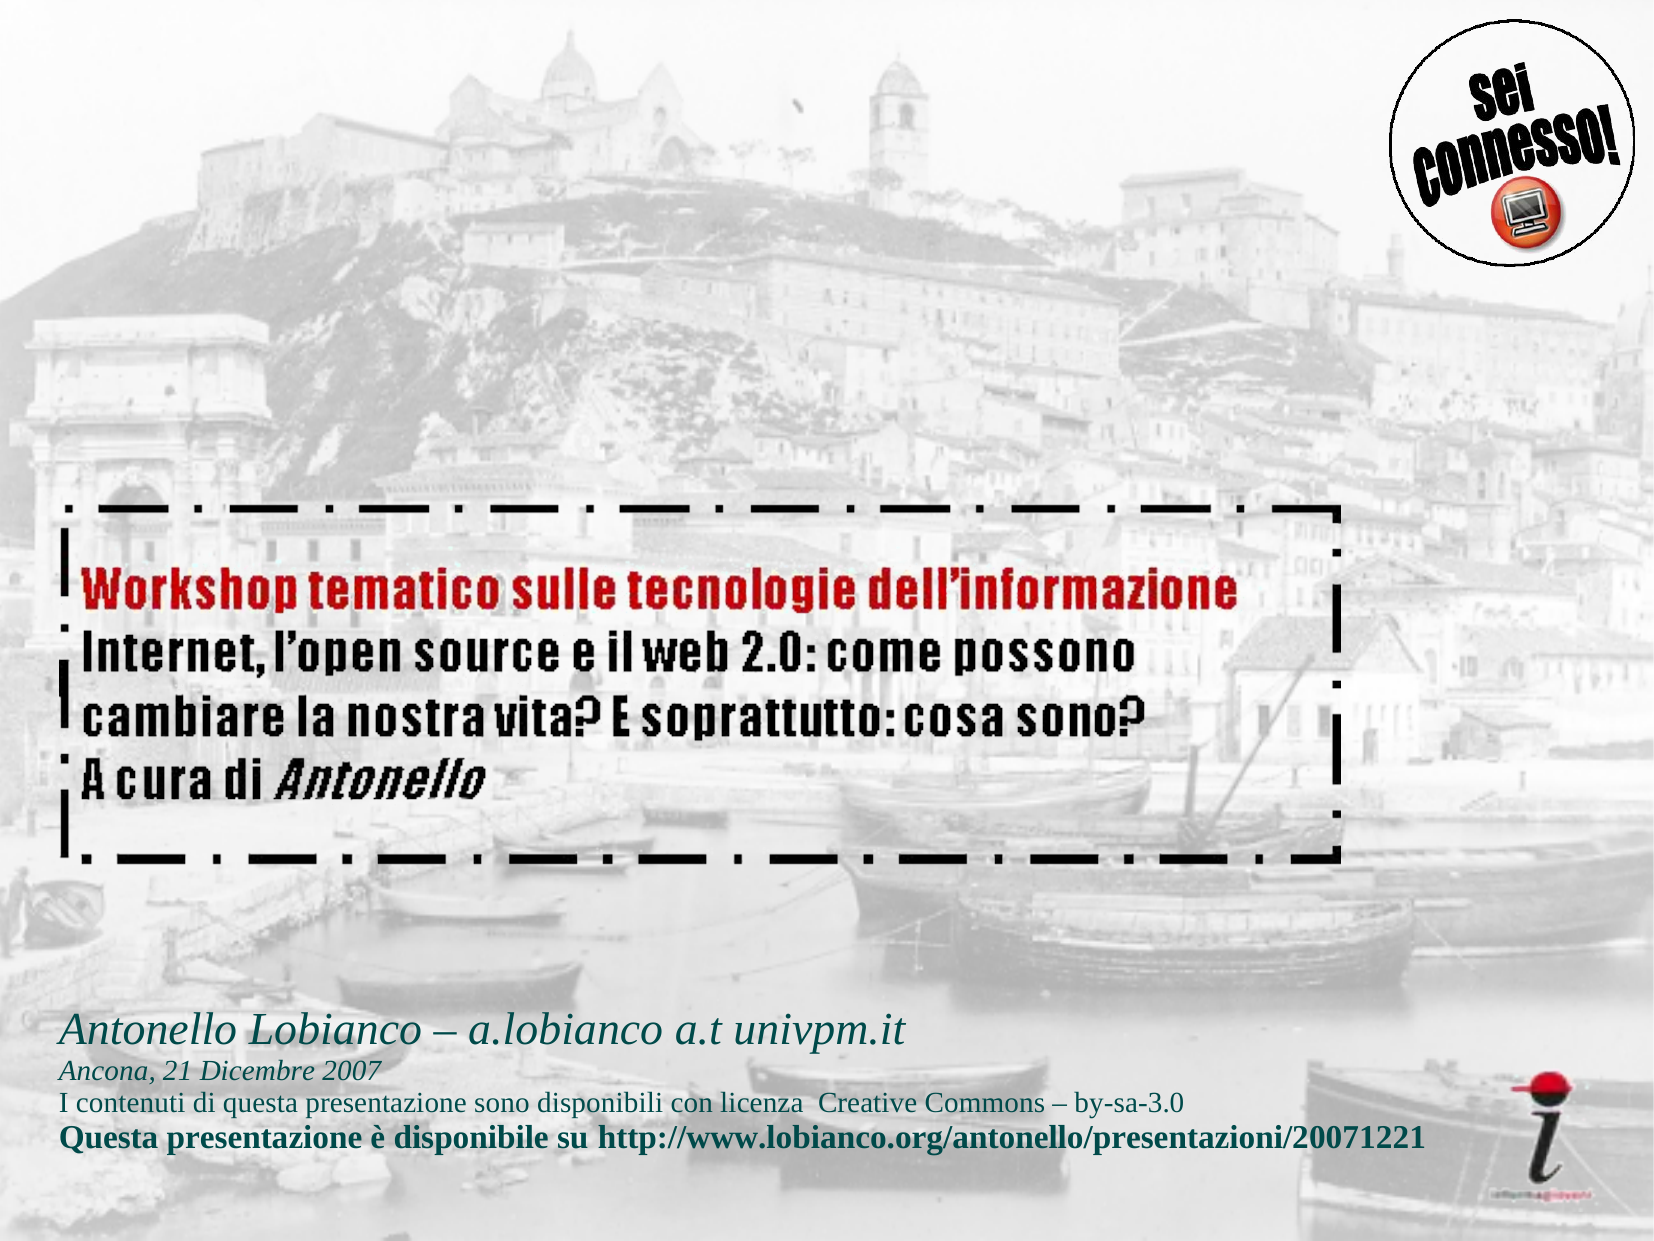

Antonello Lobianco – a.lobianco a.t univpm.it
Ancona, 21 Dicembre 2007
I contenuti di questa presentazione sono disponibili con licenza Creative Commons – by-sa-3.0
Questa presentazione è disponibile su http://www.lobianco.org/antonello/presentazioni/20071221